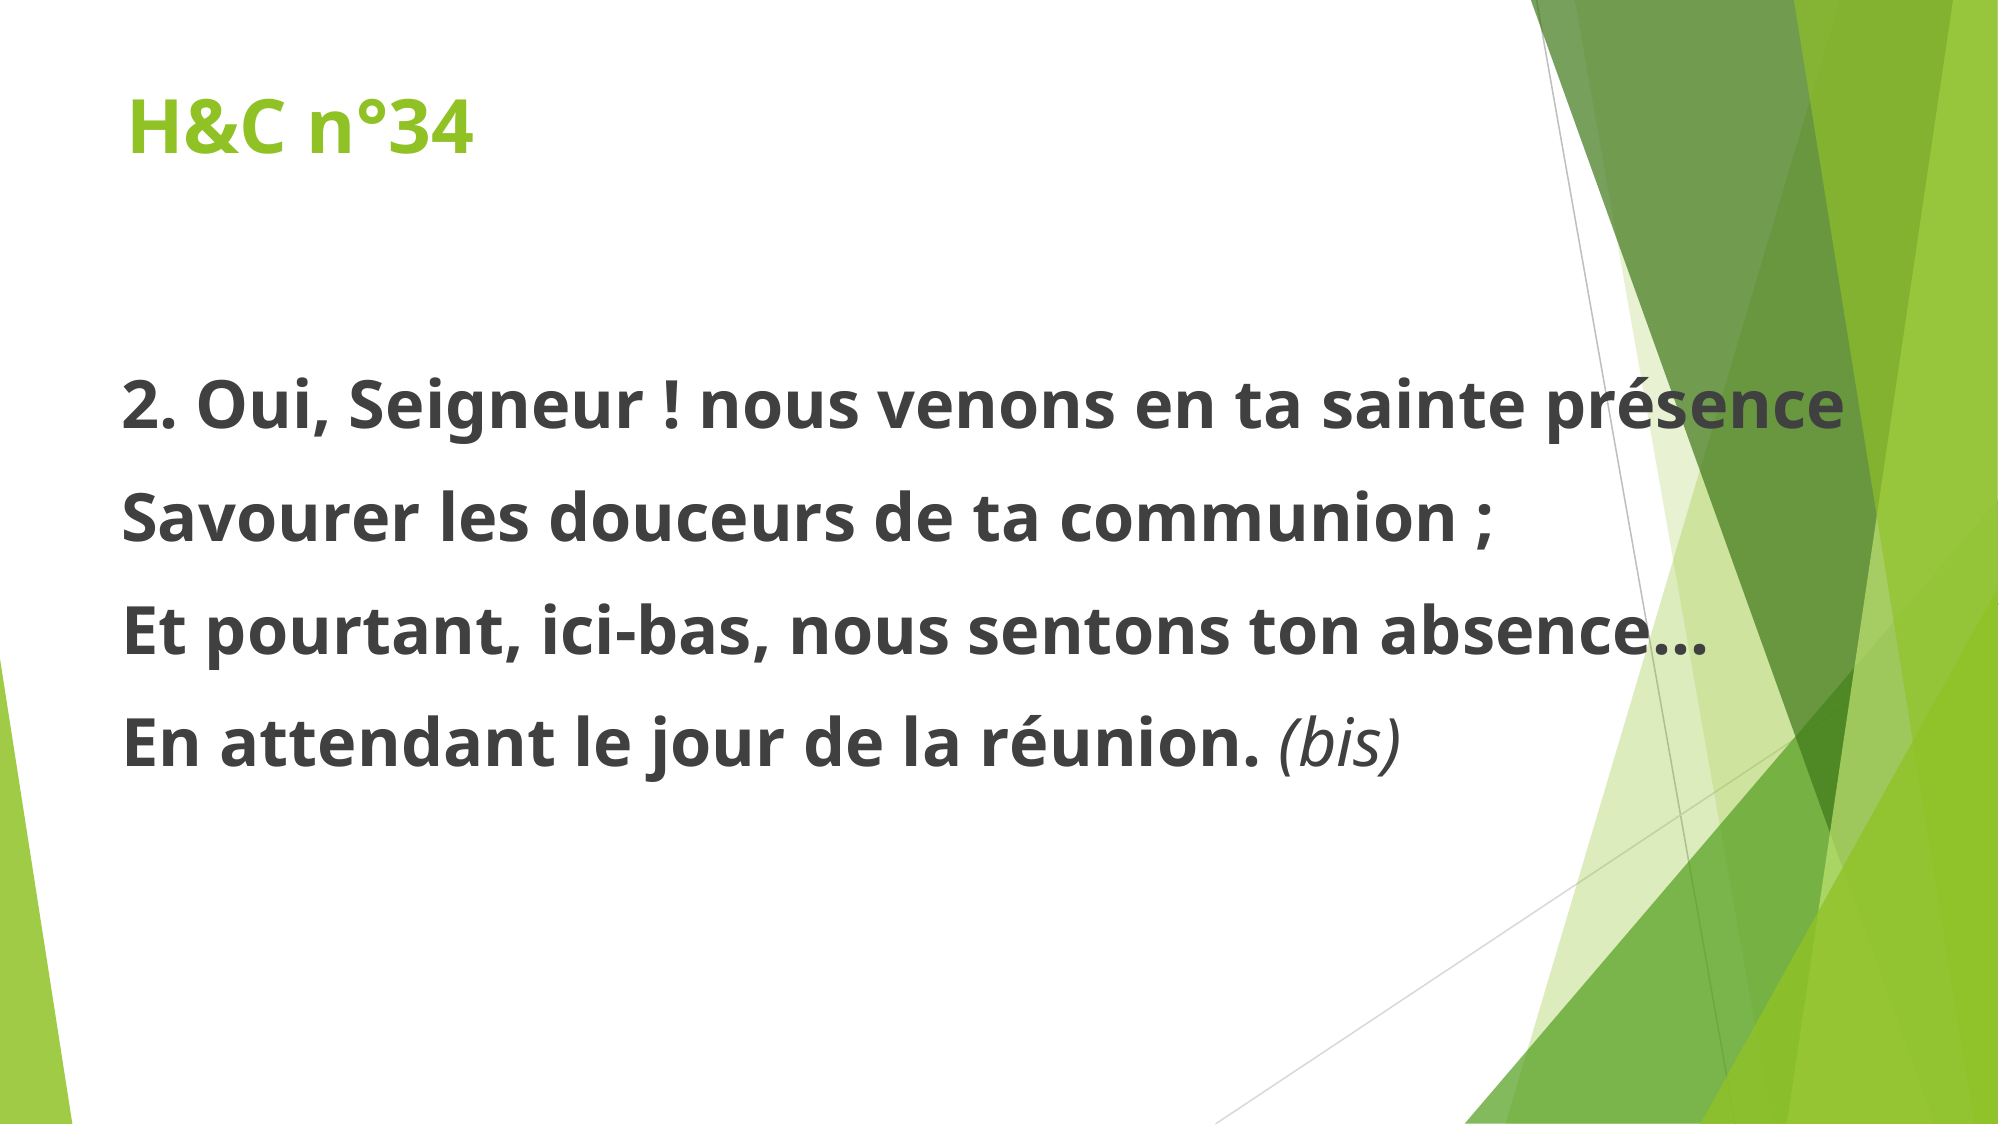

H&C n°34
2. Oui, Seigneur ! nous venons en ta sainte présence
Savourer les douceurs de ta communion ;
Et pourtant, ici-bas, nous sentons ton absence...
En attendant le jour de la réunion. (bis)